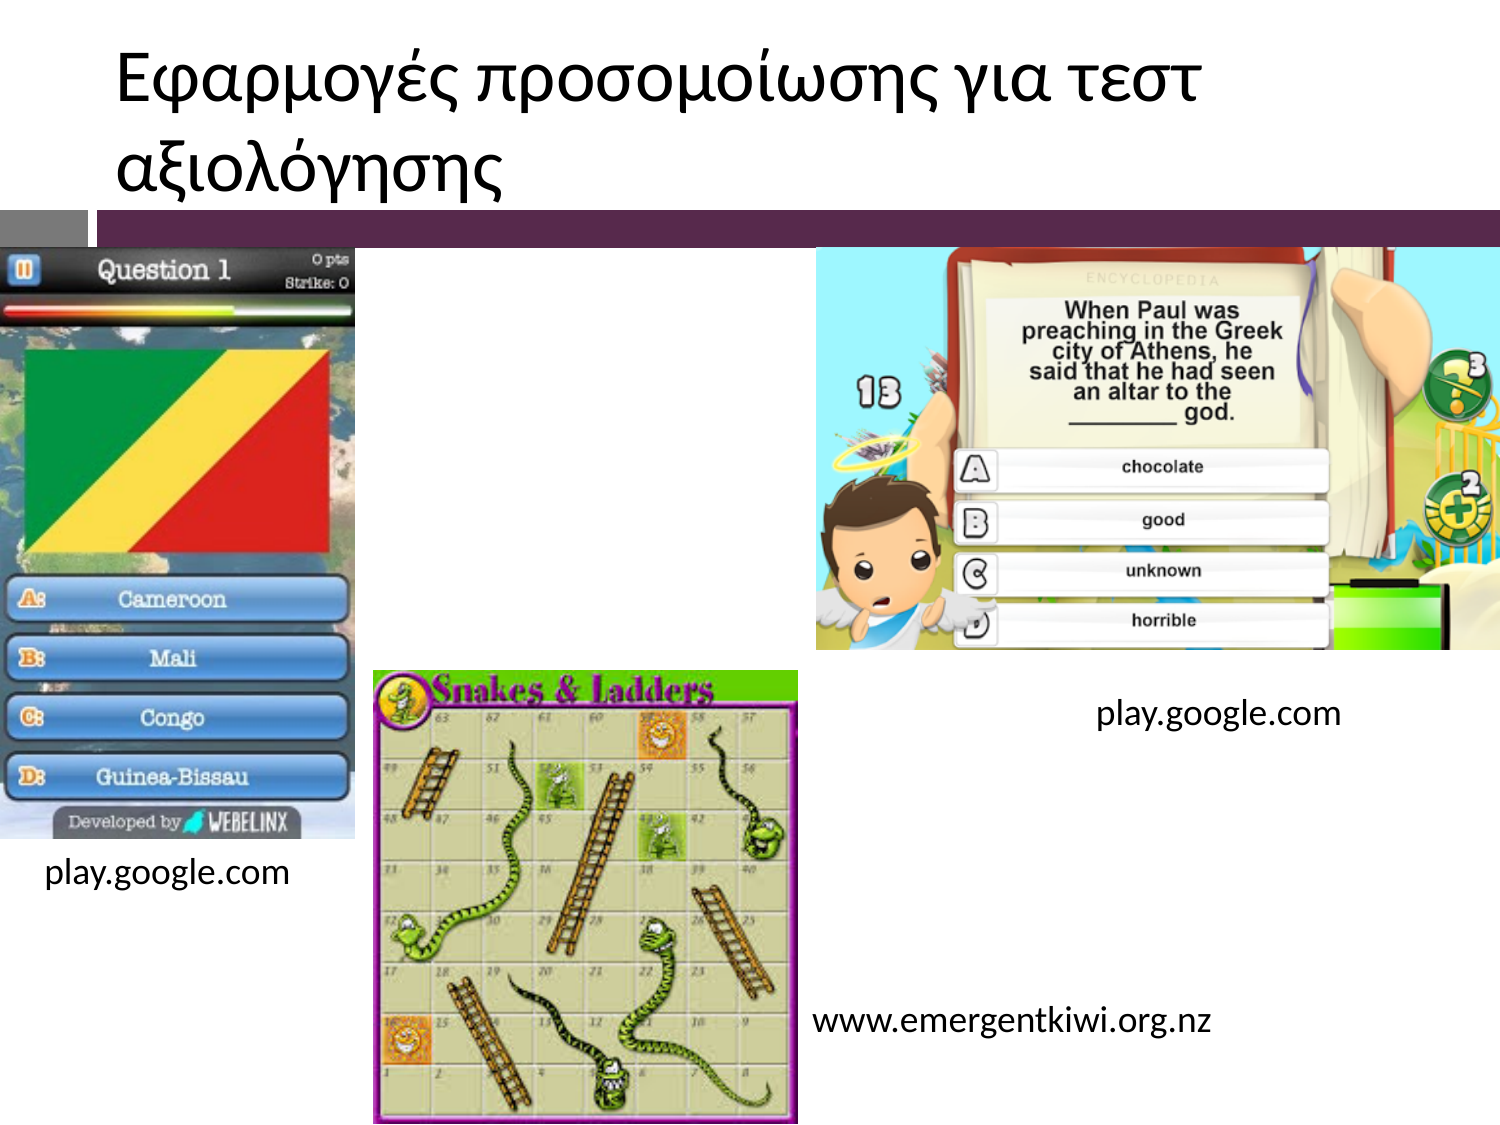

# Εφαρμογές προσομοίωσης για τεστ αξιολόγησης
play.google.com
play.google.com
www.emergentkiwi.org.nz